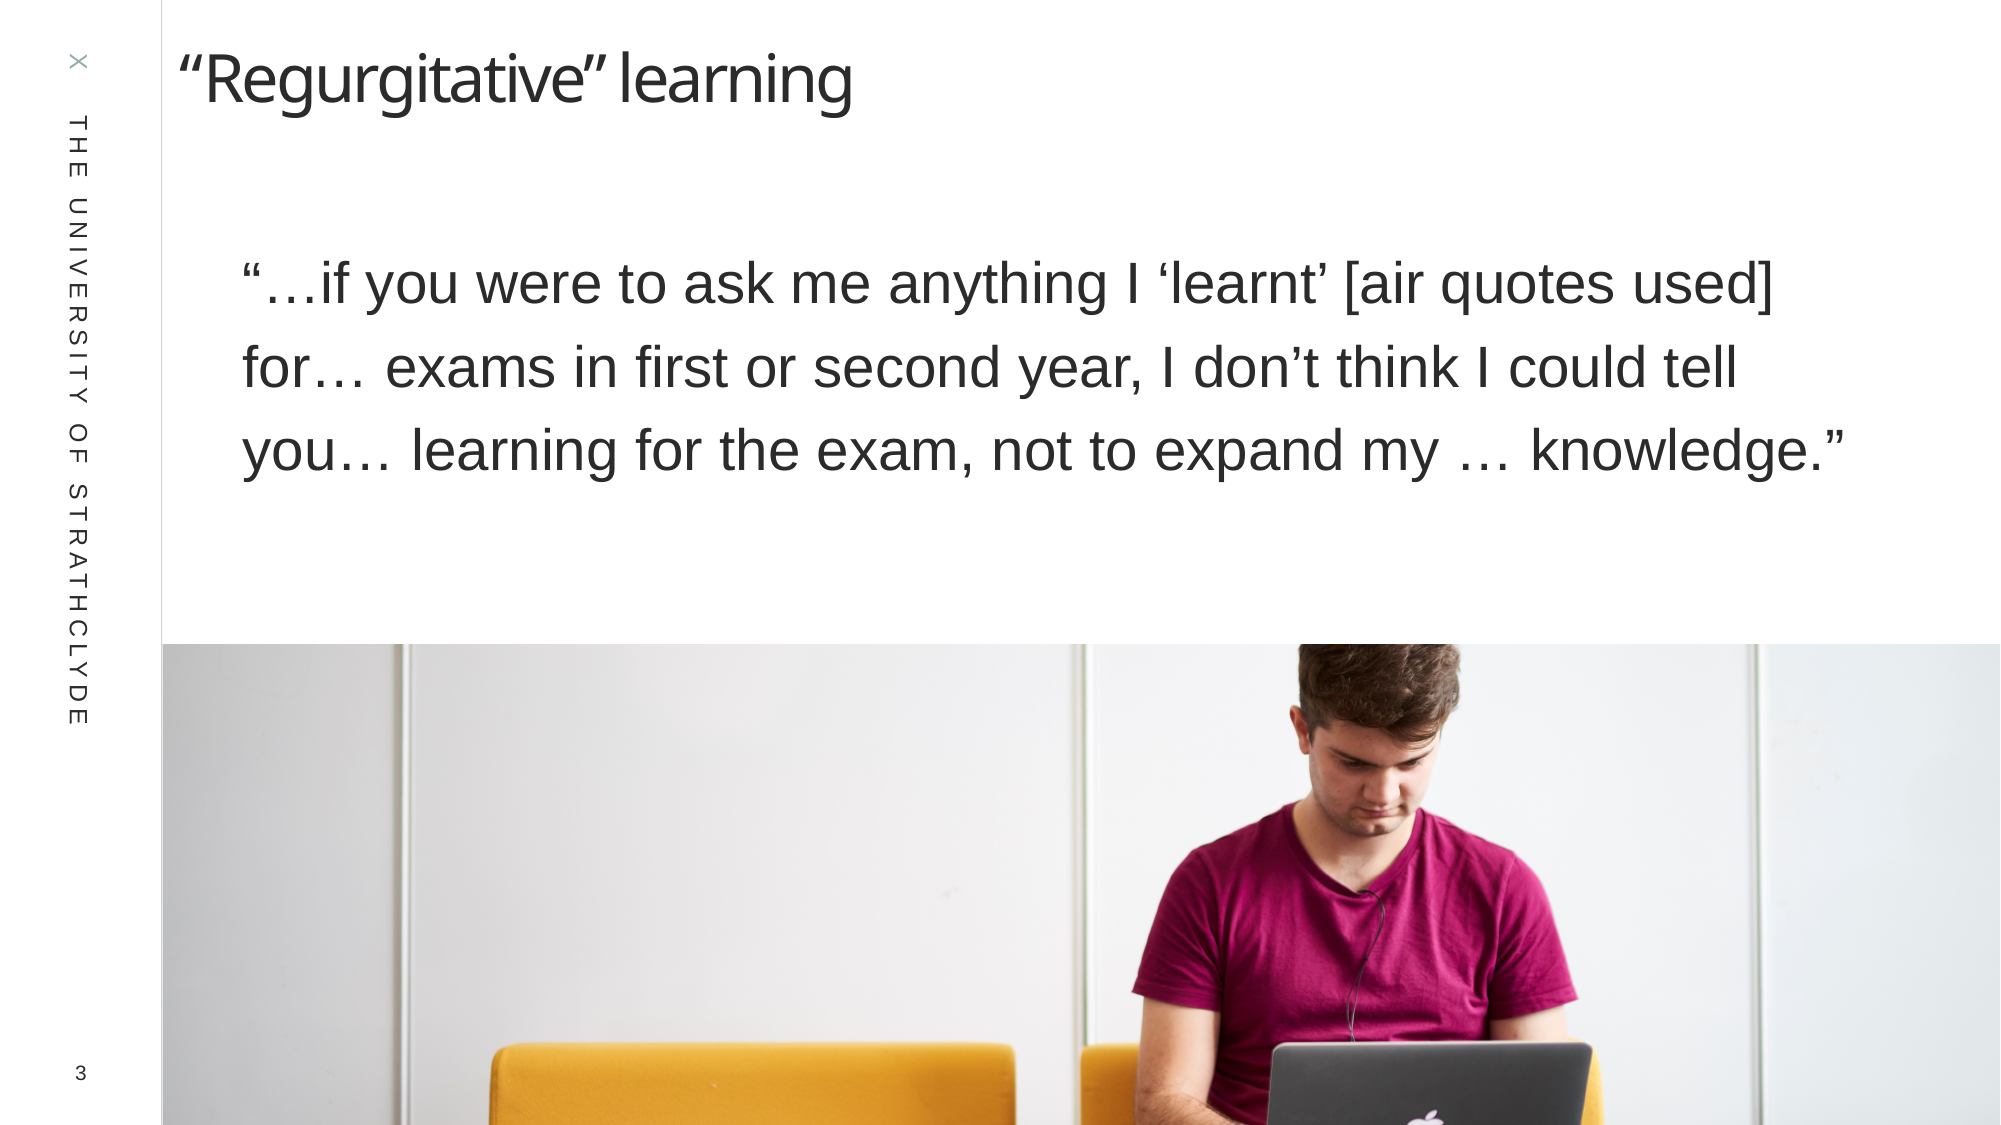

# “Regurgitative” learning
“…if you were to ask me anything I ‘learnt’ [air quotes used] for… exams in first or second year, I don’t think I could tell you… learning for the exam, not to expand my … knowledge.”